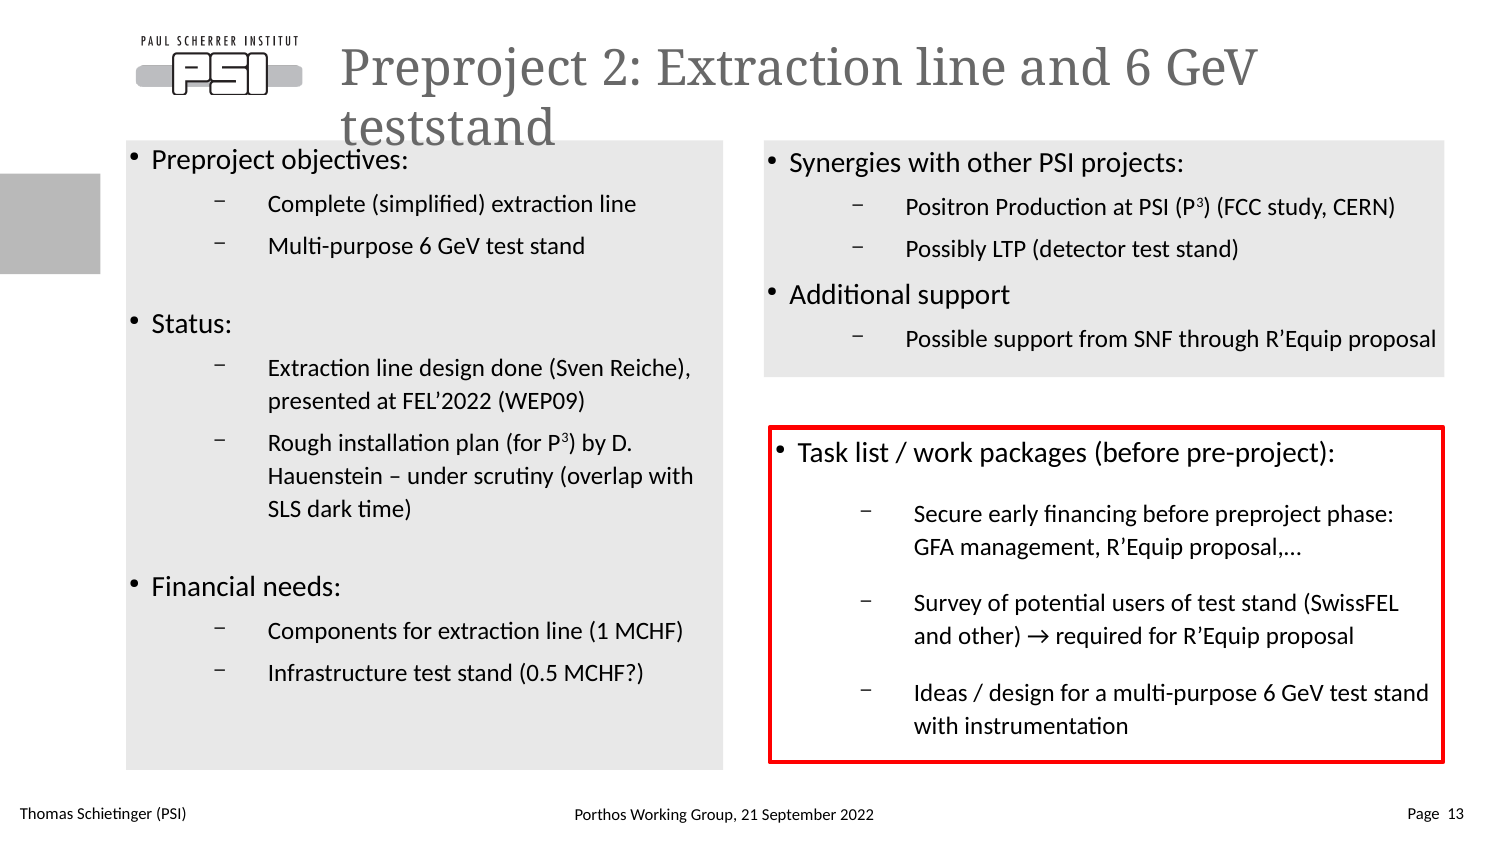

Preproject 2: Extraction line and 6 GeV teststand
# Preproject objectives:
Complete (simplified) extraction line
Multi-purpose 6 GeV test stand
Status:
Extraction line design done (Sven Reiche), presented at FEL’2022 (WEP09)
Rough installation plan (for P3) by D. Hauenstein – under scrutiny (overlap with SLS dark time)
Financial needs:
Components for extraction line (1 MCHF)
Infrastructure test stand (0.5 MCHF?)
Synergies with other PSI projects:
Positron Production at PSI (P3) (FCC study, CERN)
Possibly LTP (detector test stand)
Additional support
Possible support from SNF through R’Equip proposal
Task list / work packages (before pre-project):
Secure early financing before preproject phase: GFA management, R’Equip proposal,…
Survey of potential users of test stand (SwissFEL and other) → required for R’Equip proposal
Ideas / design for a multi-purpose 6 GeV test stand with instrumentation